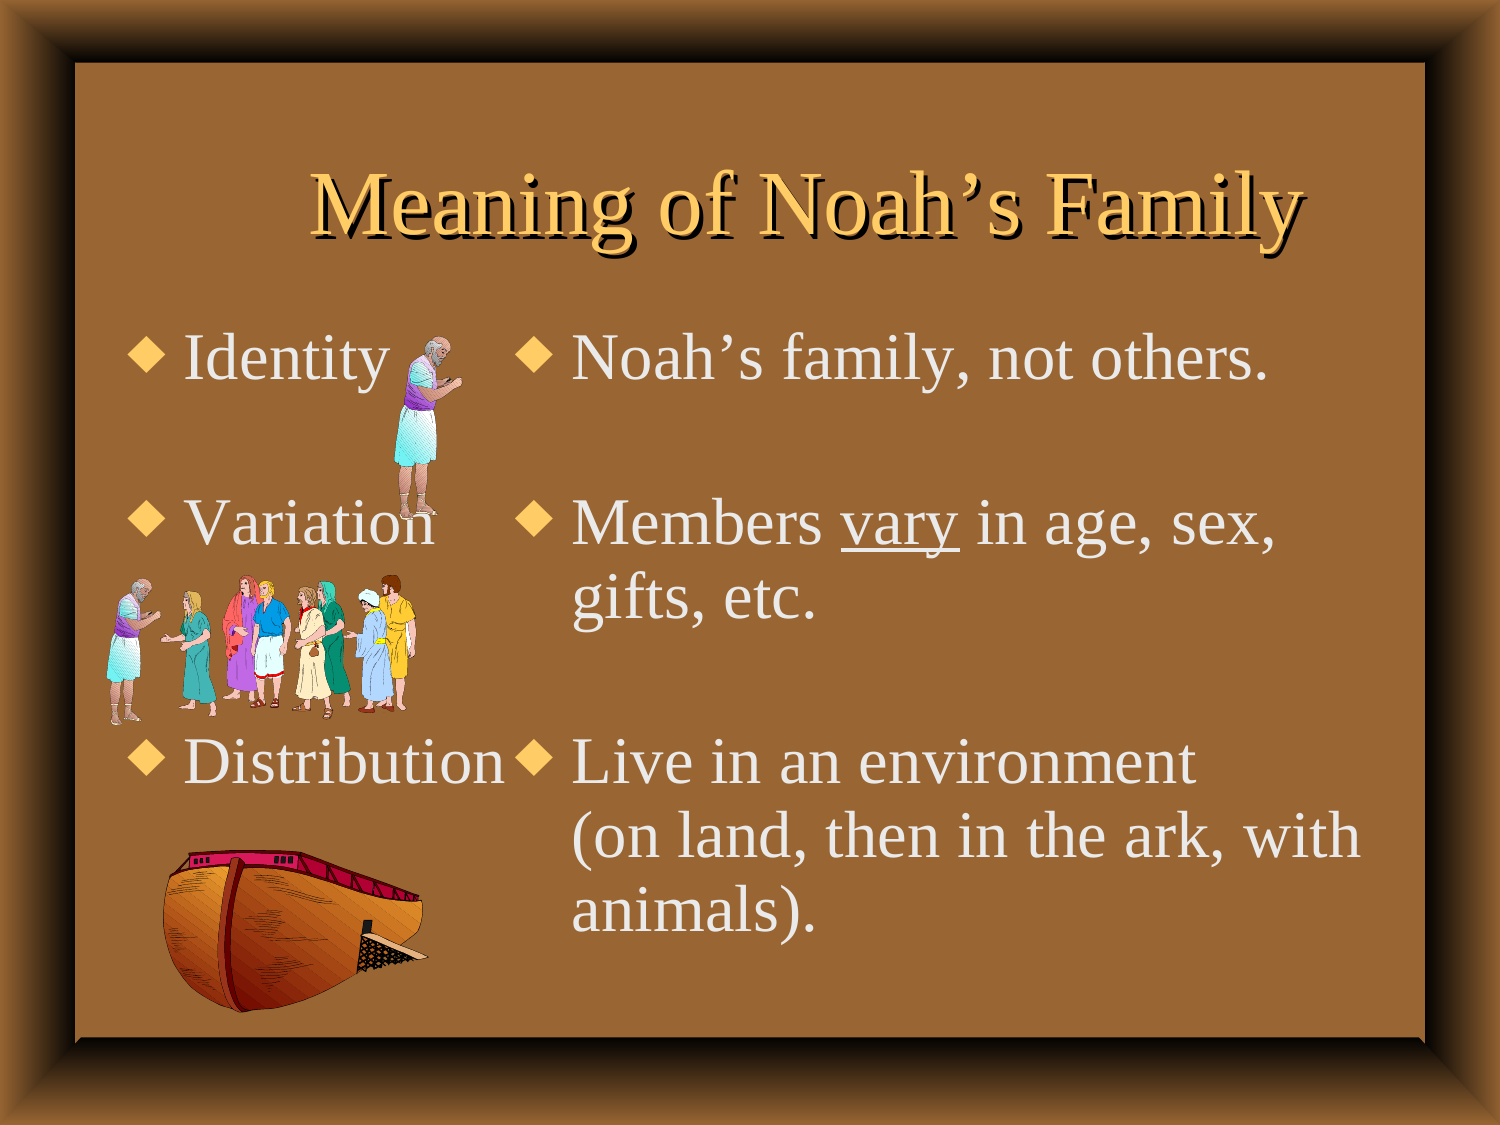

# Meaning of Noah’s Family
Identity
Variation
Distribution
Noah’s family, not others.
Members vary in age, sex, gifts, etc.
Live in an environment
(on land, then in the ark, with animals).